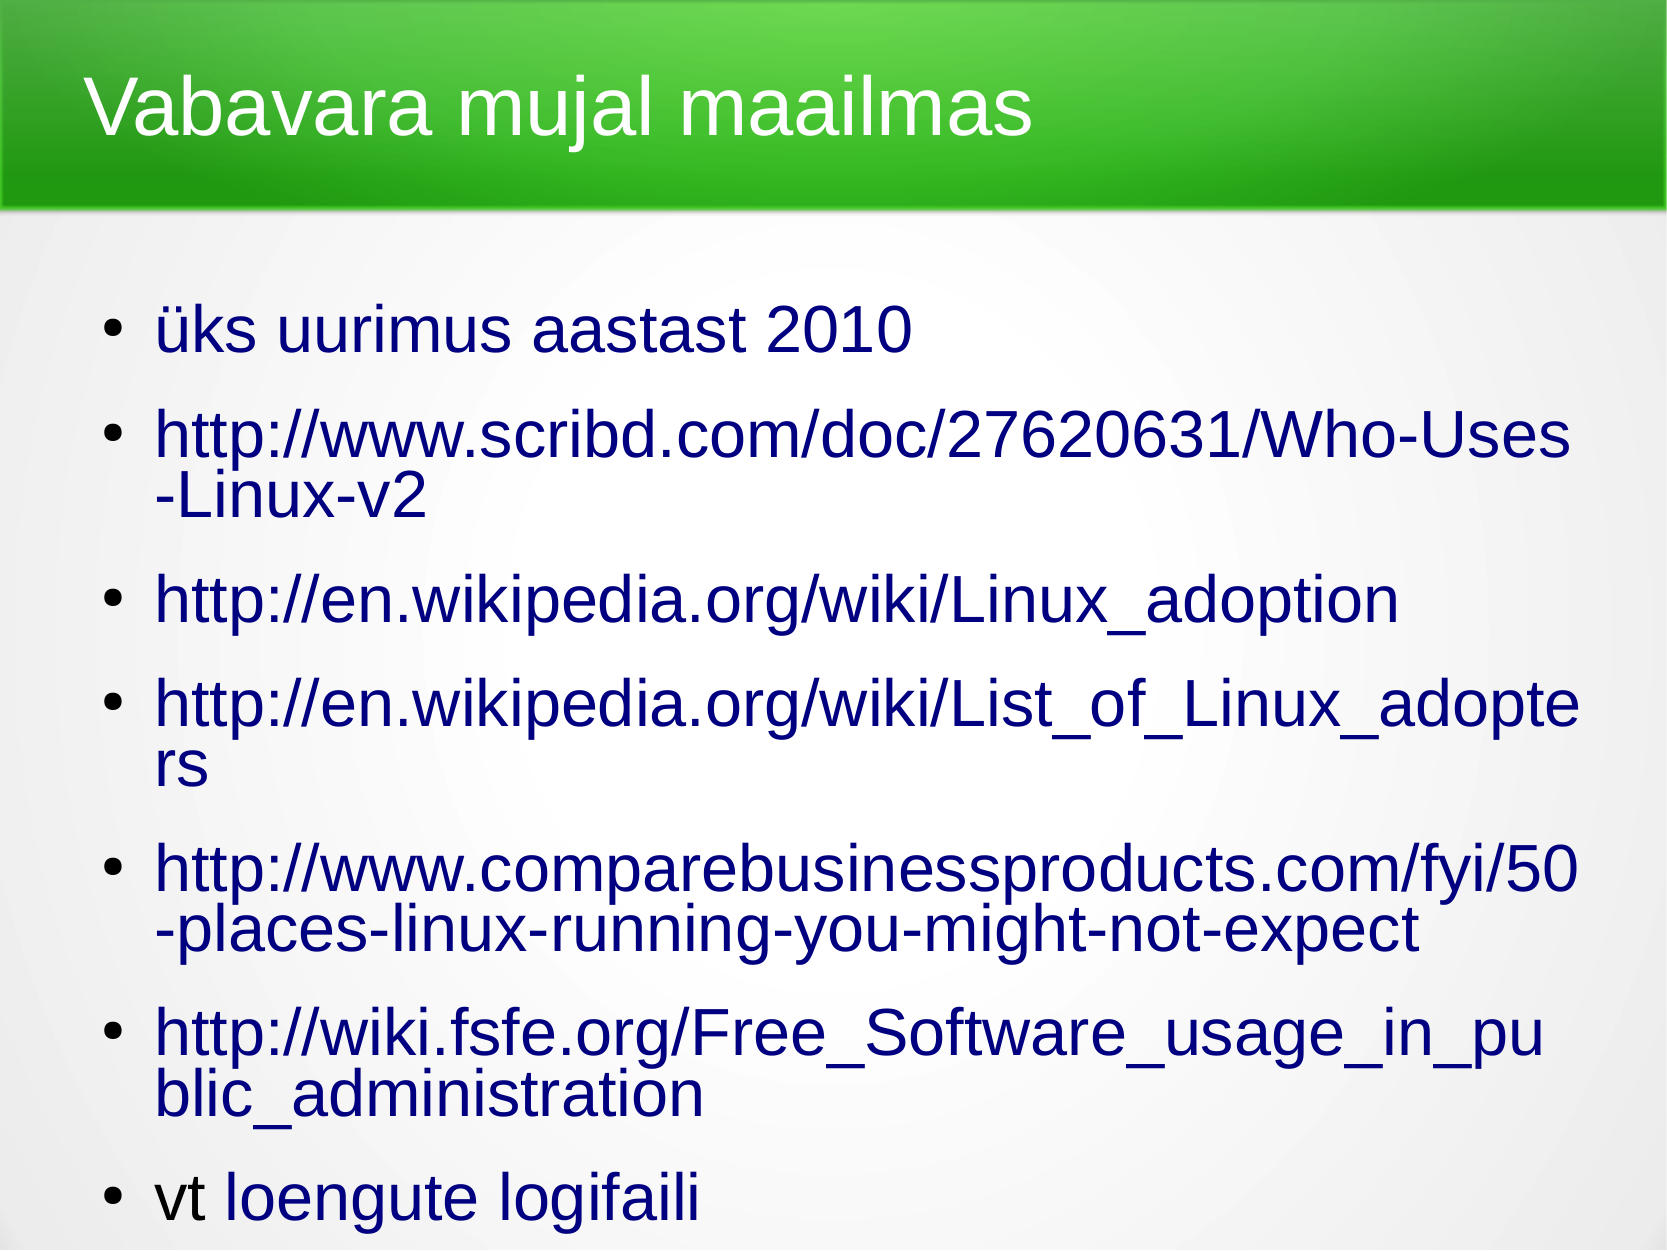

# Vabavara mujal maailmas
üks uurimus aastast 2010
http://www.scribd.com/doc/27620631/Who-Uses-Linux-v2
http://en.wikipedia.org/wiki/Linux_adoption
http://en.wikipedia.org/wiki/List_of_Linux_adopters
http://www.comparebusinessproducts.com/fyi/50-places-linux-running-you-might-not-expect
http://wiki.fsfe.org/Free_Software_usage_in_public_administration
vt loengute logifaili